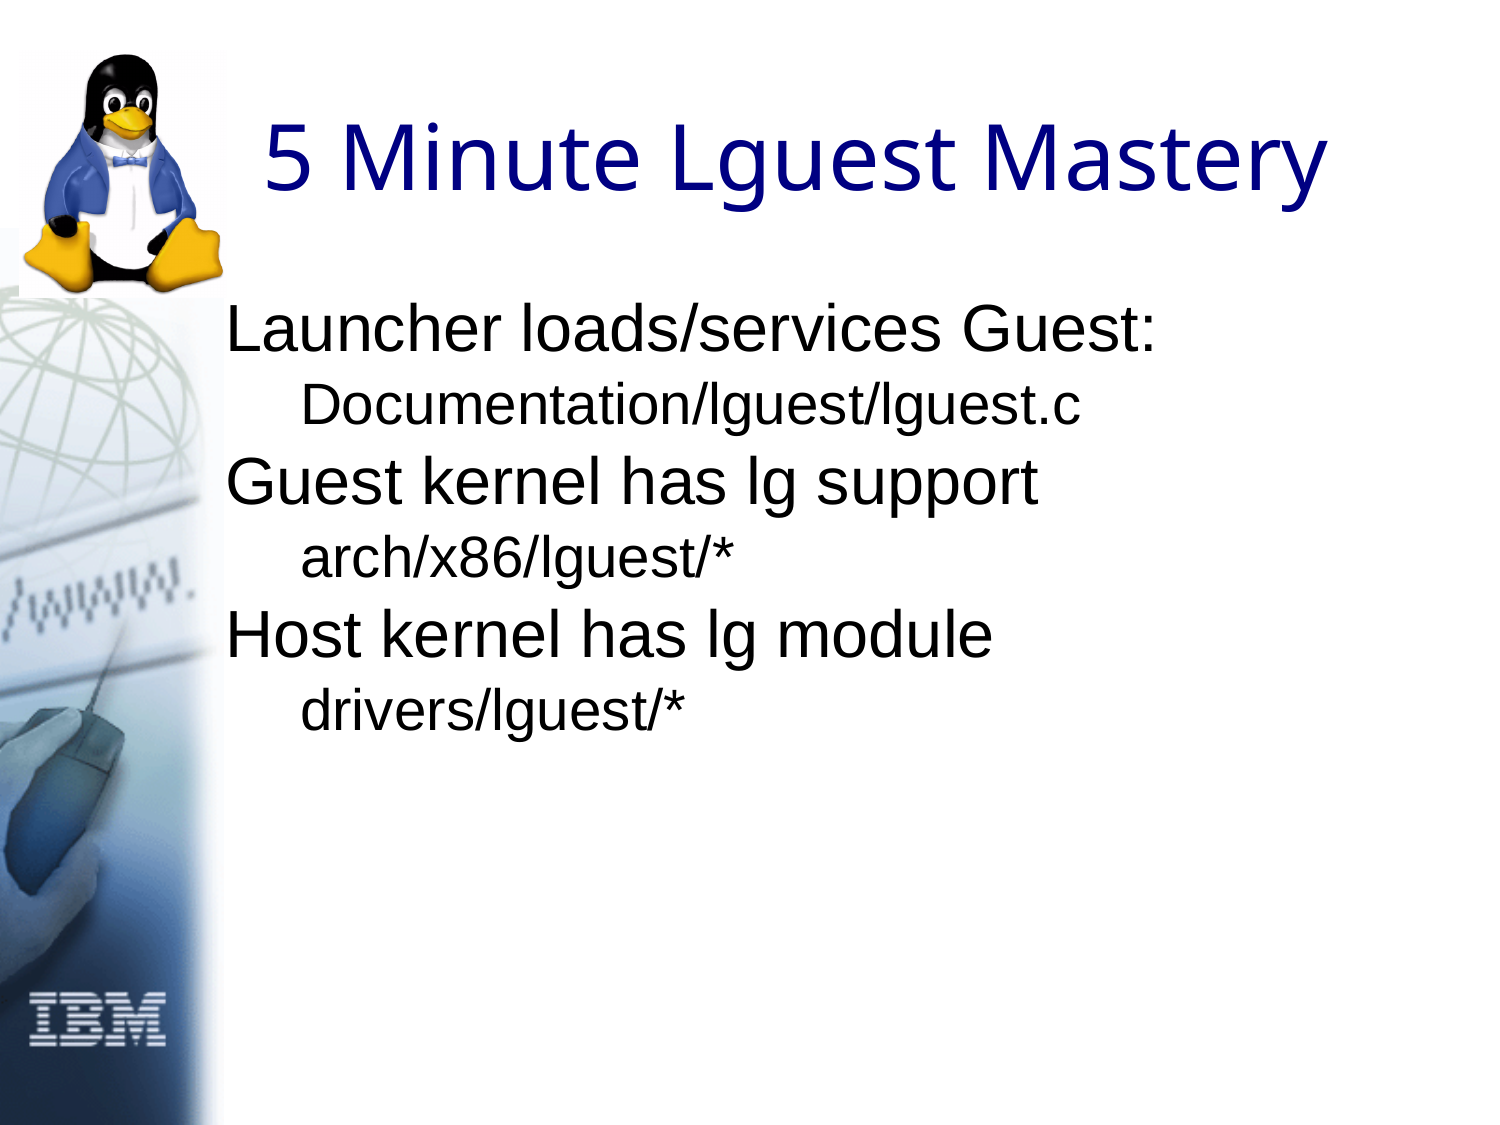

# 5 Minute Lguest Mastery
Launcher loads/services Guest:
Documentation/lguest/lguest.c
Guest kernel has lg support
arch/x86/lguest/*
Host kernel has lg module
drivers/lguest/*